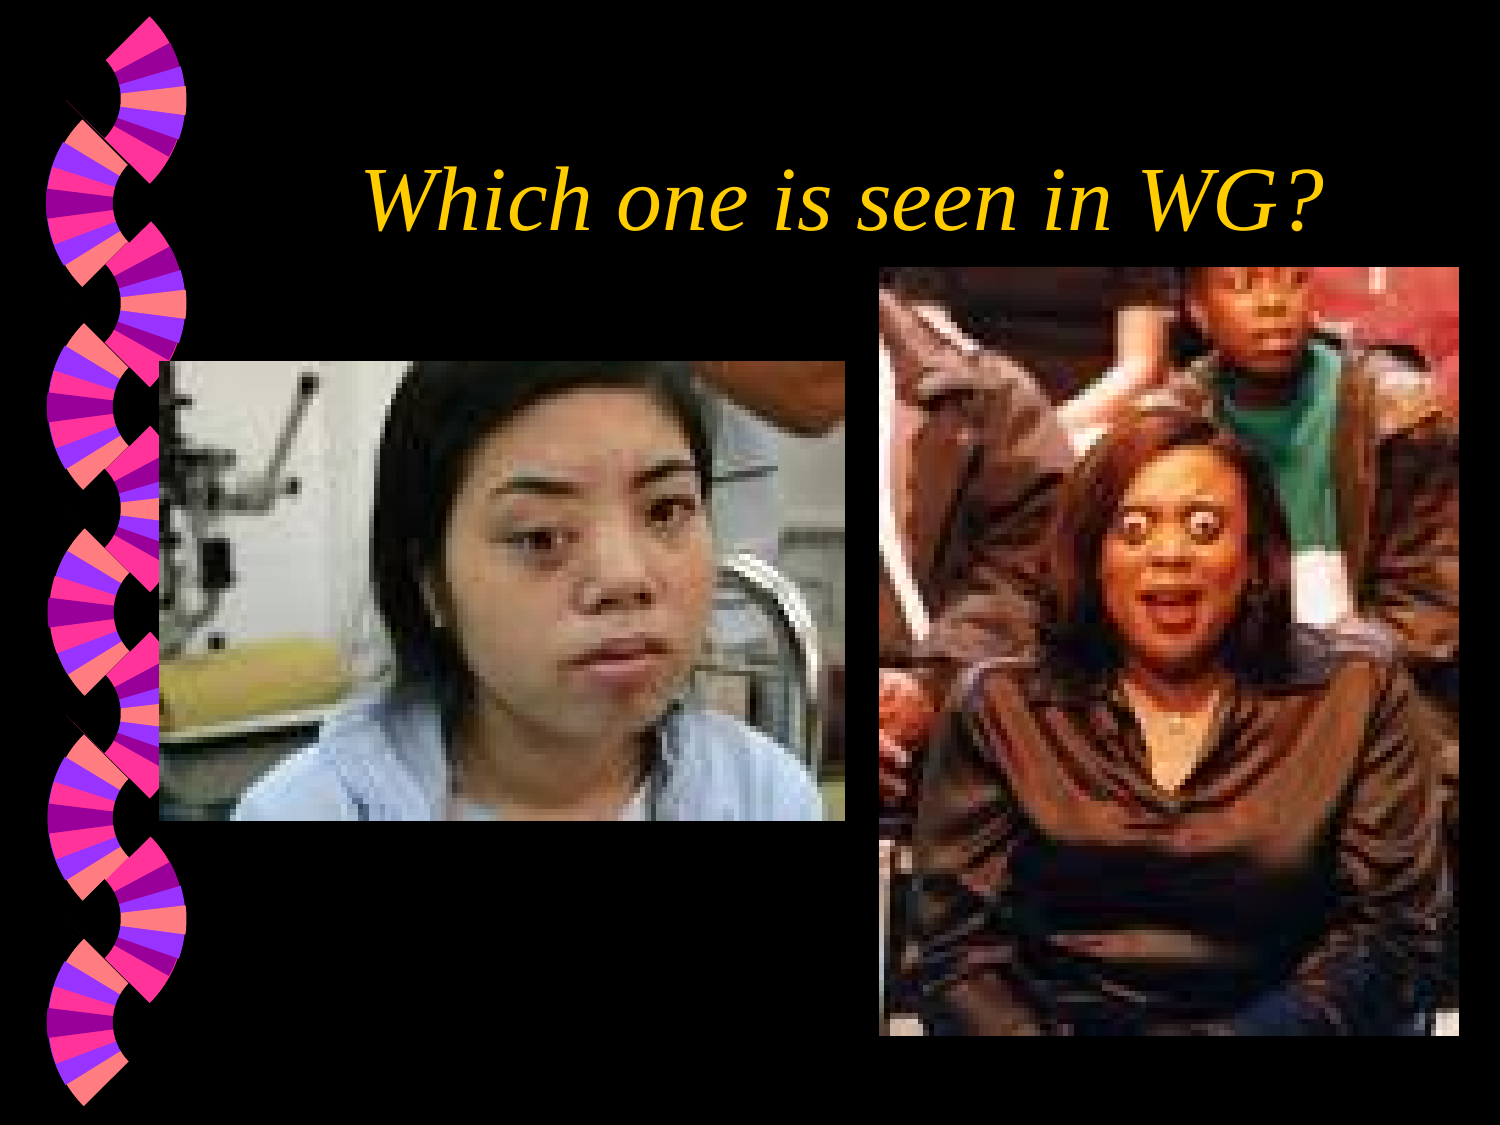

# Which one is seen in WG?